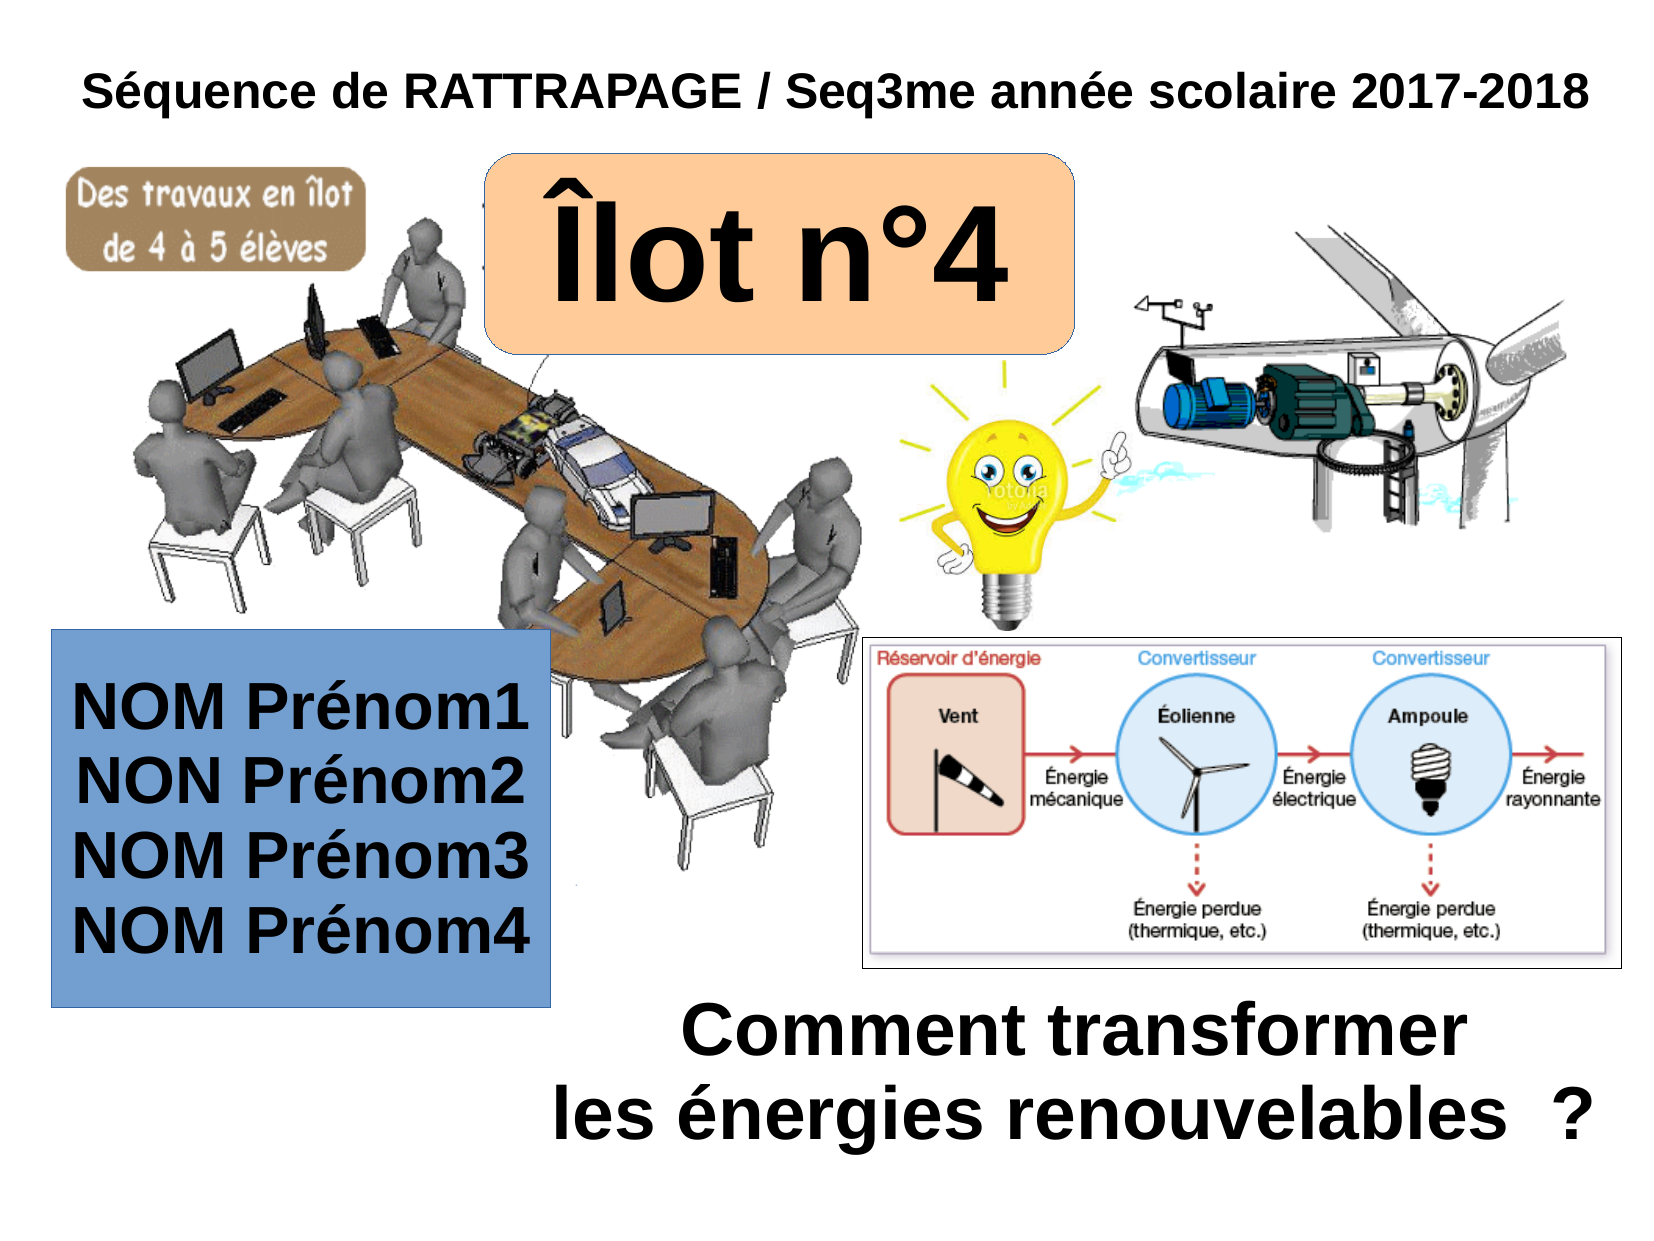

Séquence de RATTRAPAGE / Seq3me année scolaire 2017-2018
Îlot n°4
NOM Prénom1
NON Prénom2
NOM Prénom3
NOM Prénom4
Comment transformer
les énergies renouvelables ?